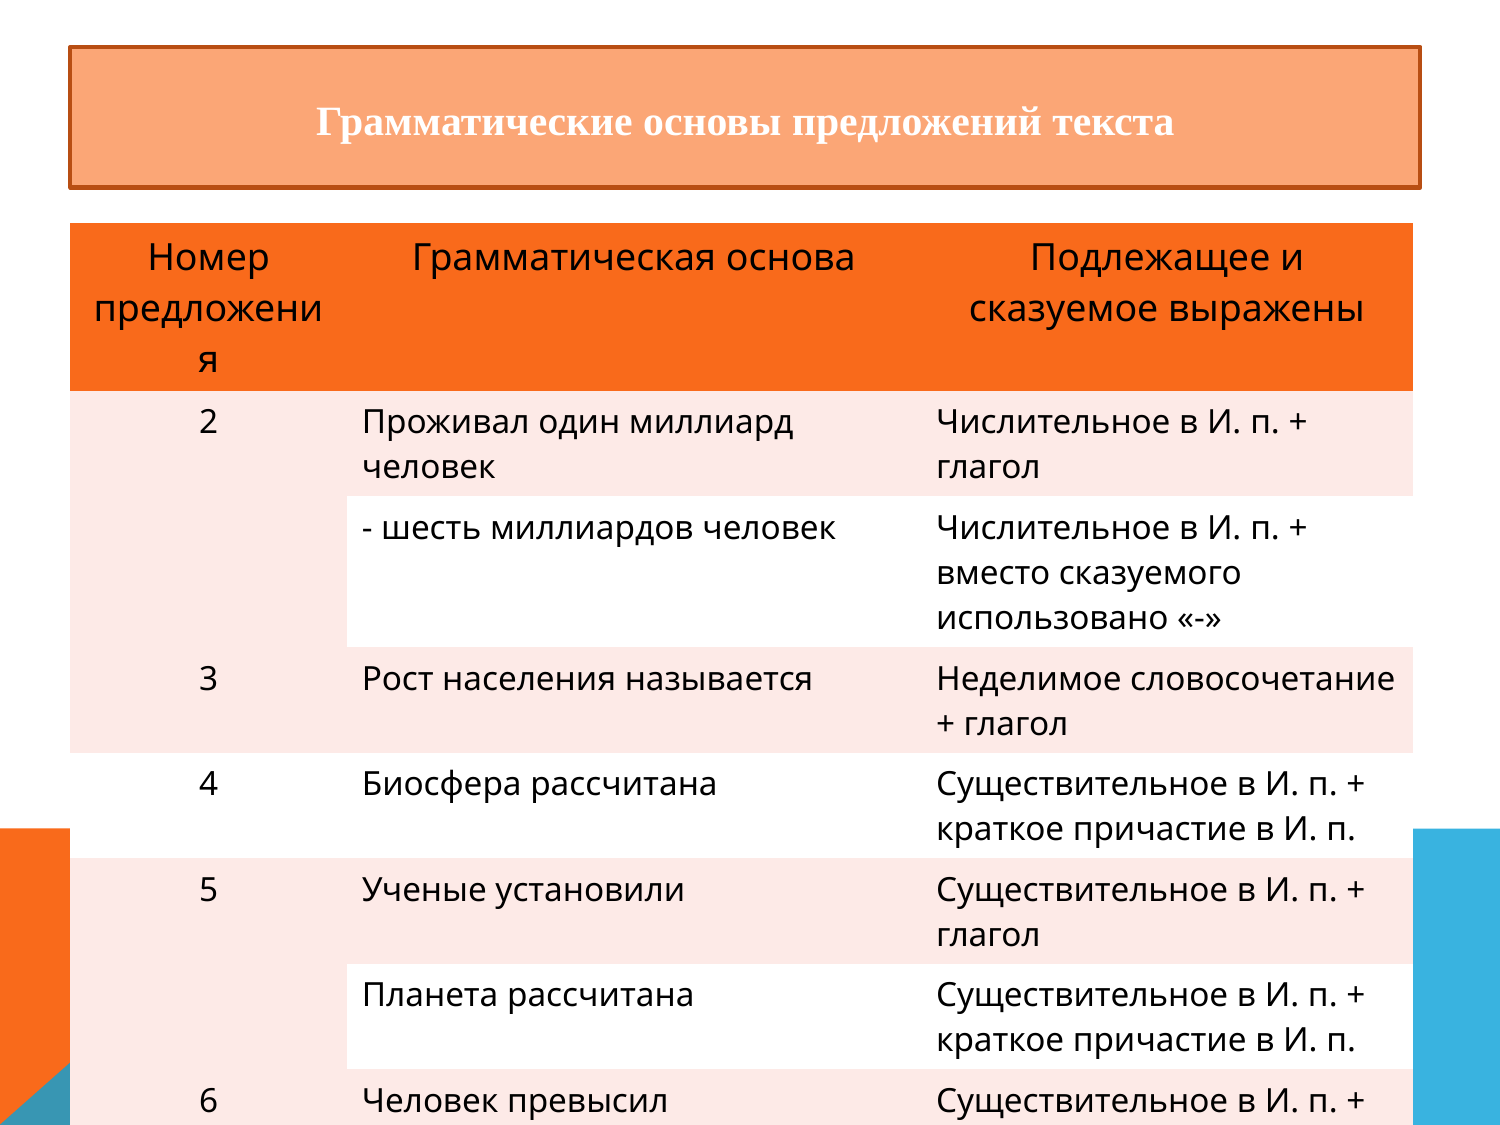

# Грамматические основы предложений текста
| Номер предложения | Грамматическая основа | Подлежащее и сказуемое выражены |
| --- | --- | --- |
| 2 | Проживал один миллиард человек | Числительное в И. п. + глагол |
| | - шесть миллиардов человек | Числительное в И. п. + вместо сказуемого использовано «-» |
| 3 | Рост населения называется | Неделимое словосочетание + глагол |
| 4 | Биосфера рассчитана | Существительное в И. п. + краткое причастие в И. п. |
| 5 | Ученые установили | Существительное в И. п. + глагол |
| | Планета рассчитана | Существительное в И. п. + краткое причастие в И. п. |
| 6 | Человек превысил | Существительное в И. п. + глагол |